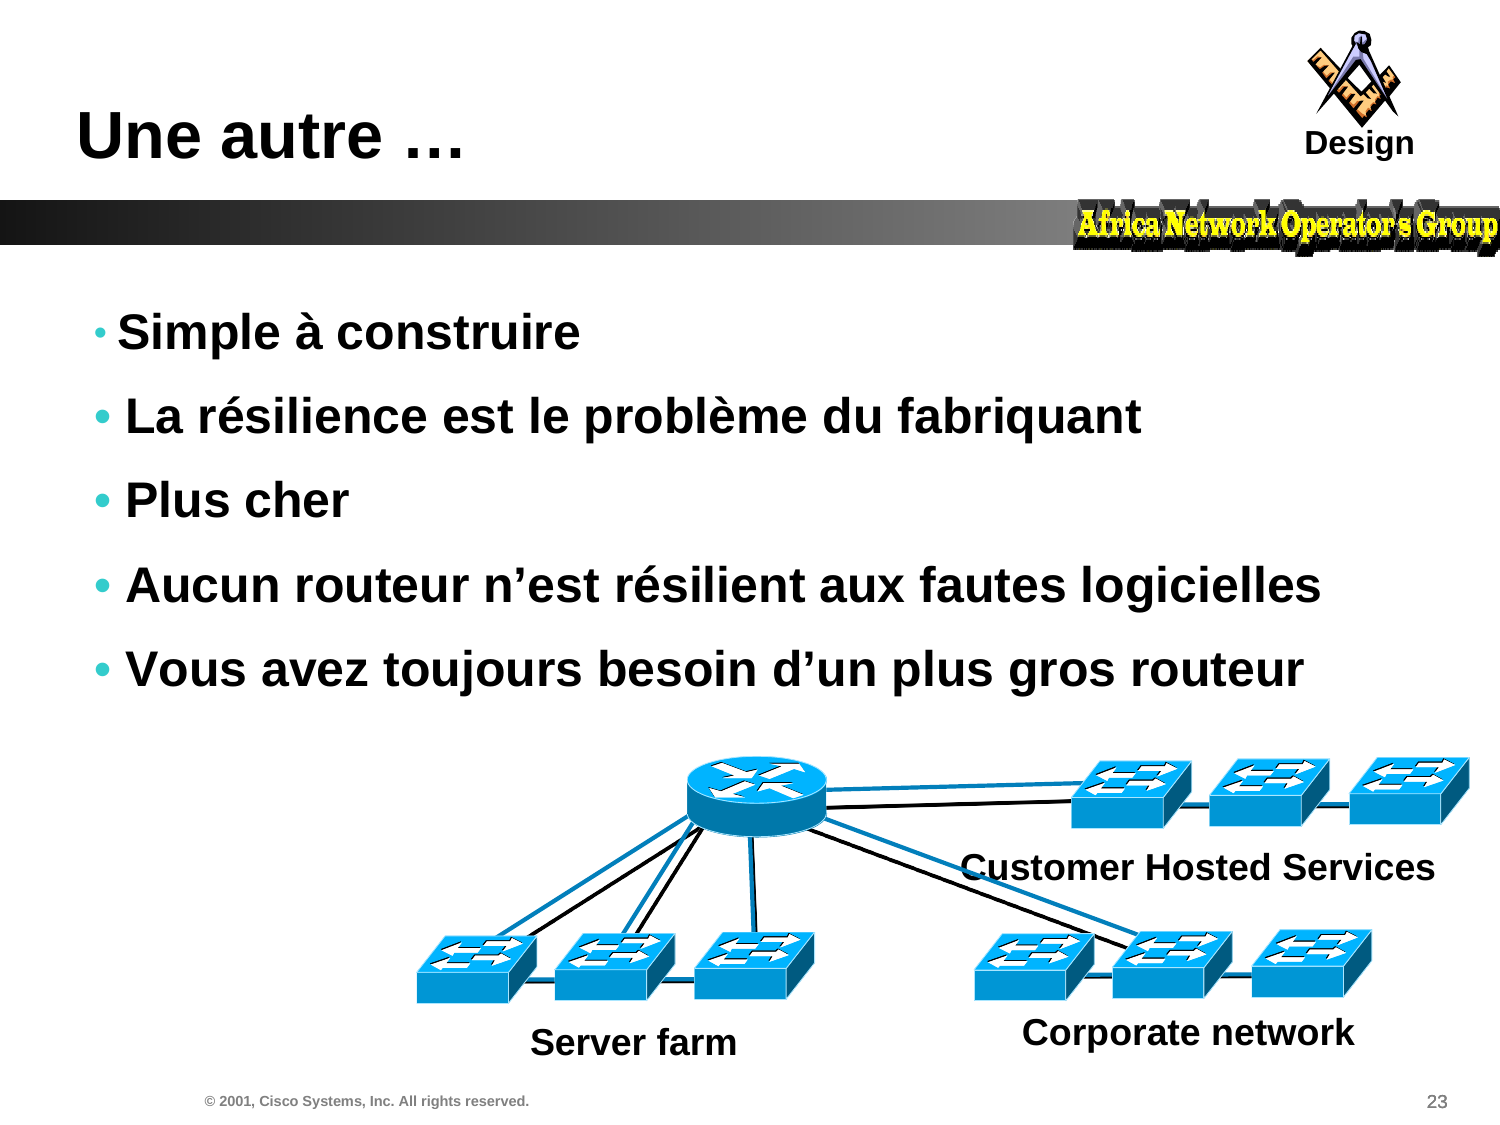

Design
# Une autre …
 Simple à construire
 La résilience est le problème du fabriquant
 Plus cher
 Aucun routeur n’est résilient aux fautes logicielles
 Vous avez toujours besoin d’un plus gros routeur
Customer Hosted Services
Corporate network
Server farm